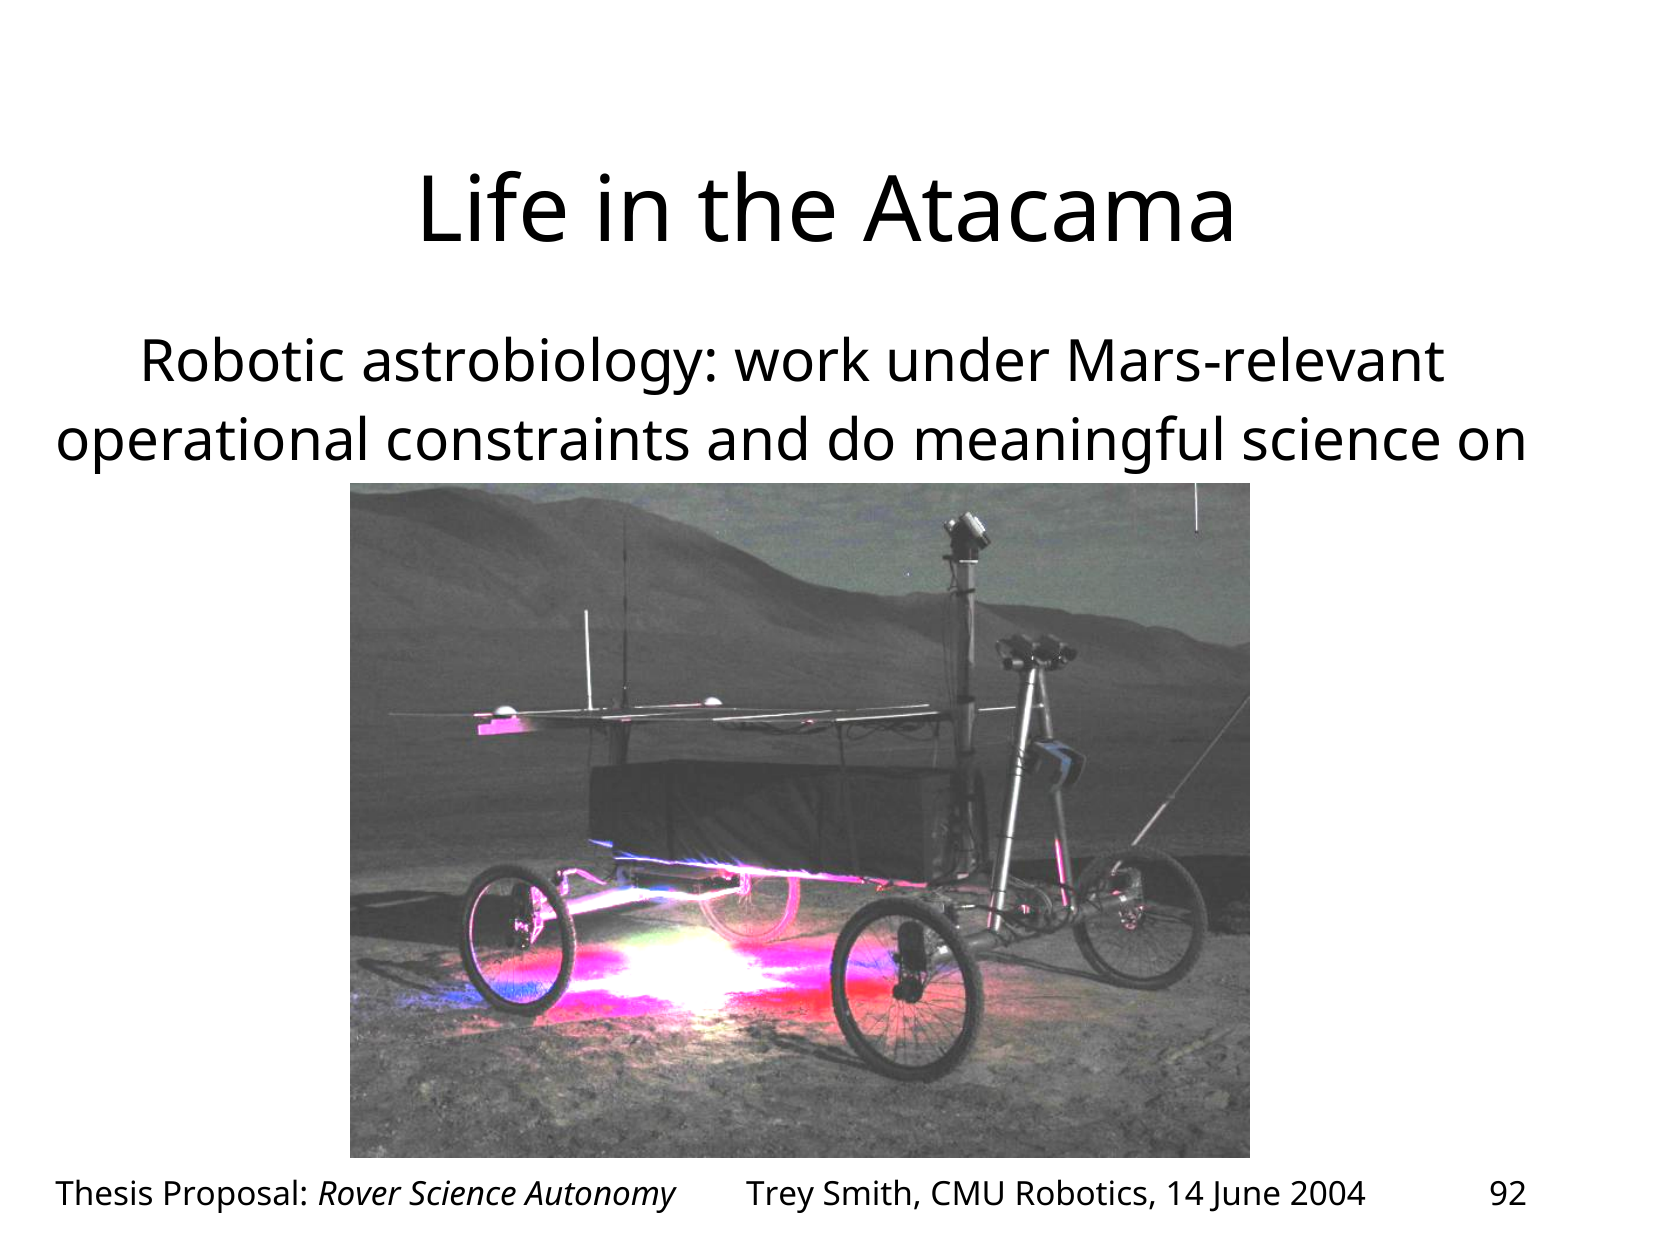

# Life in the Atacama
Robotic astrobiology: work under Mars-relevant operational constraints and do meaningful science on Earth.